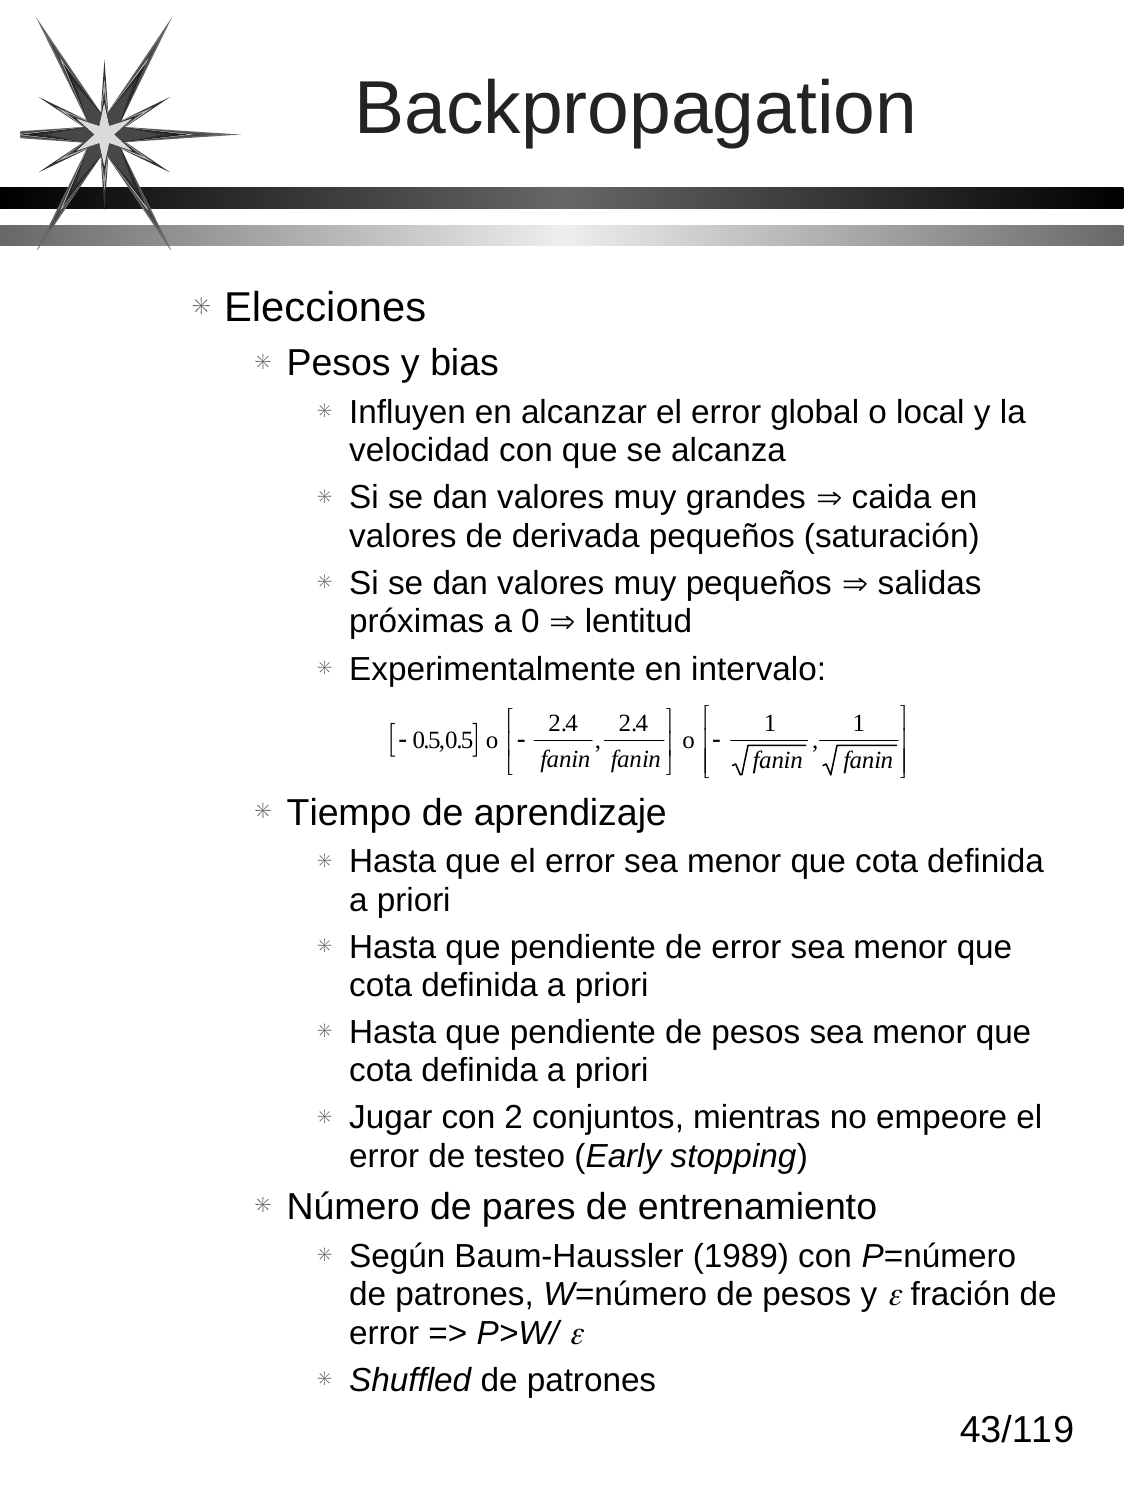

# Backpropagation
Elecciones
Pesos y bias
Influyen en alcanzar el error global o local y la velocidad con que se alcanza
Si se dan valores muy grandes  caida en valores de derivada pequeños (saturación)
Si se dan valores muy pequeños  salidas próximas a 0  lentitud
Experimentalmente en intervalo:
Tiempo de aprendizaje
Hasta que el error sea menor que cota definida a priori
Hasta que pendiente de error sea menor que cota definida a priori
Hasta que pendiente de pesos sea menor que cota definida a priori
Jugar con 2 conjuntos, mientras no empeore el error de testeo (Early stopping)
Número de pares de entrenamiento
Según Baum-Haussler (1989) con P=número de patrones, W=número de pesos y  fración de error => P>W/ 
Shuffled de patrones